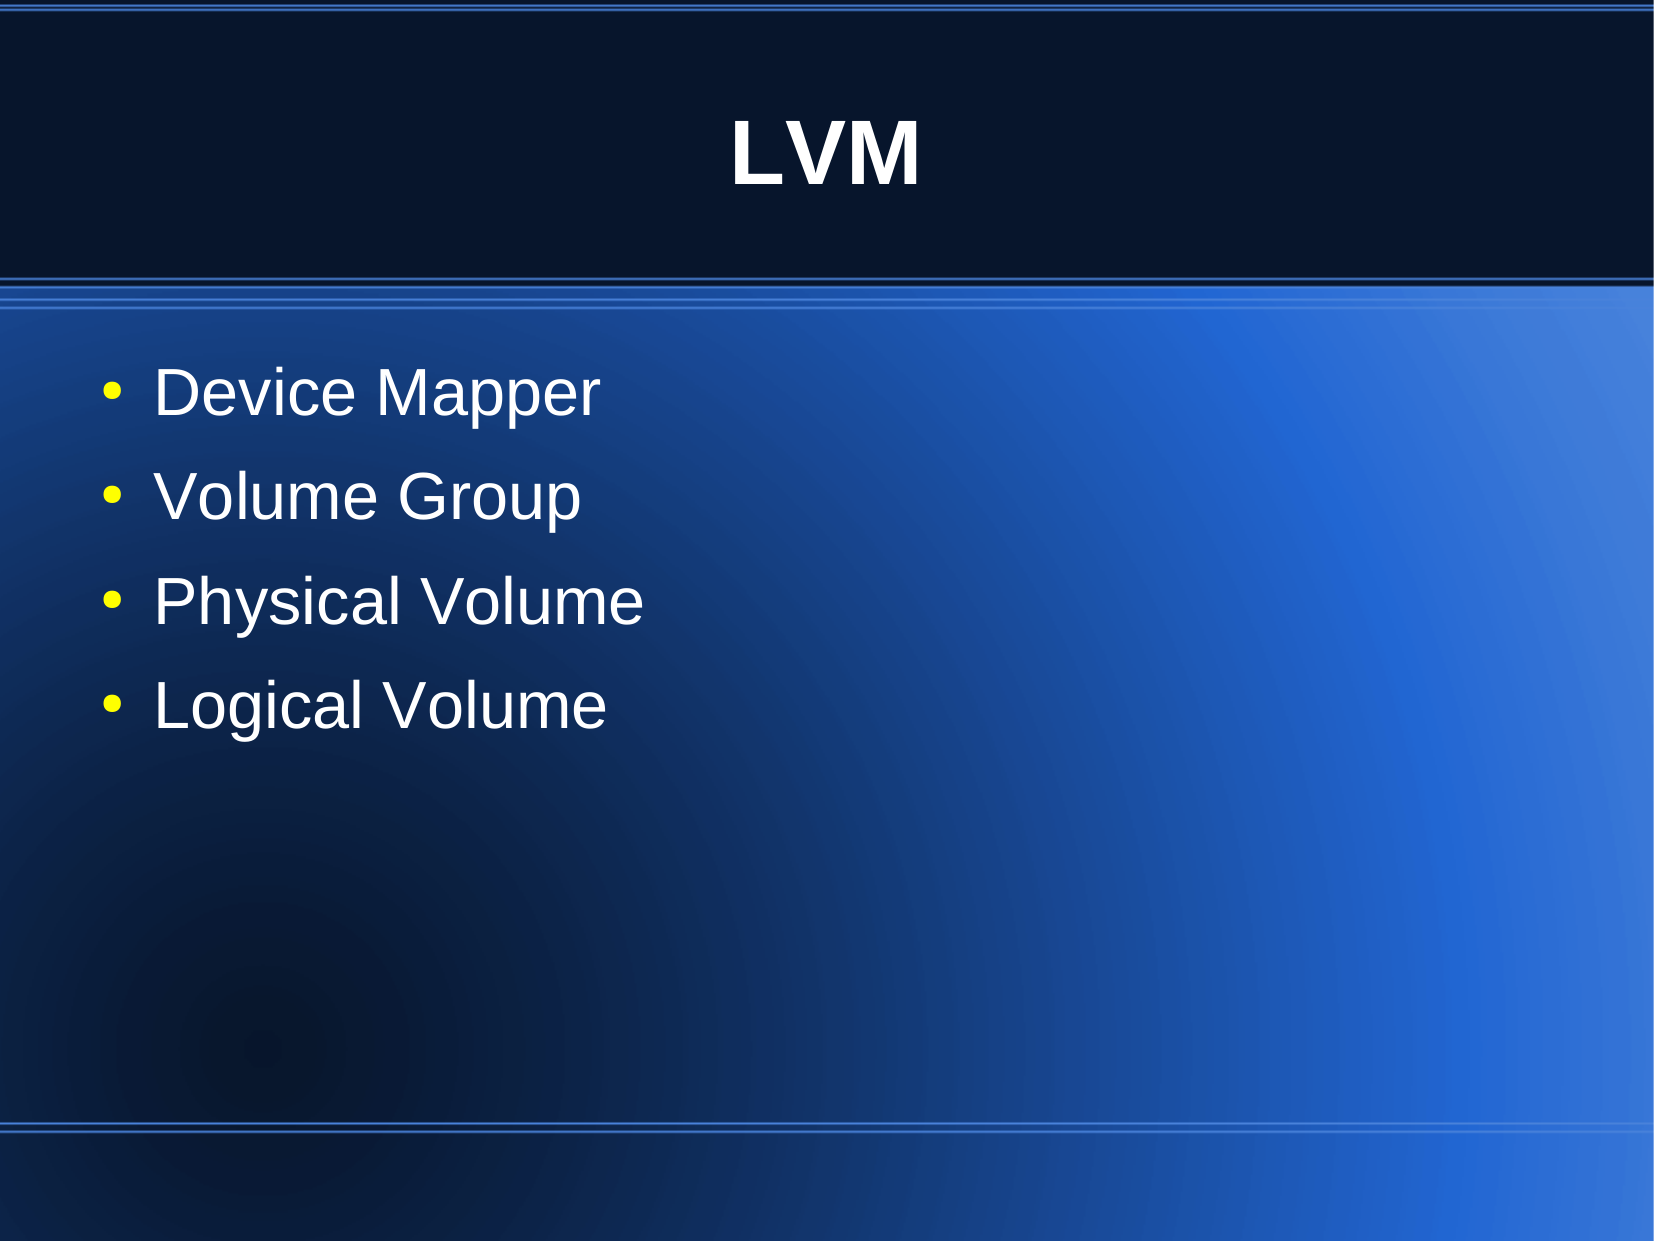

# LVM
Device Mapper
Volume Group
Physical Volume
Logical Volume